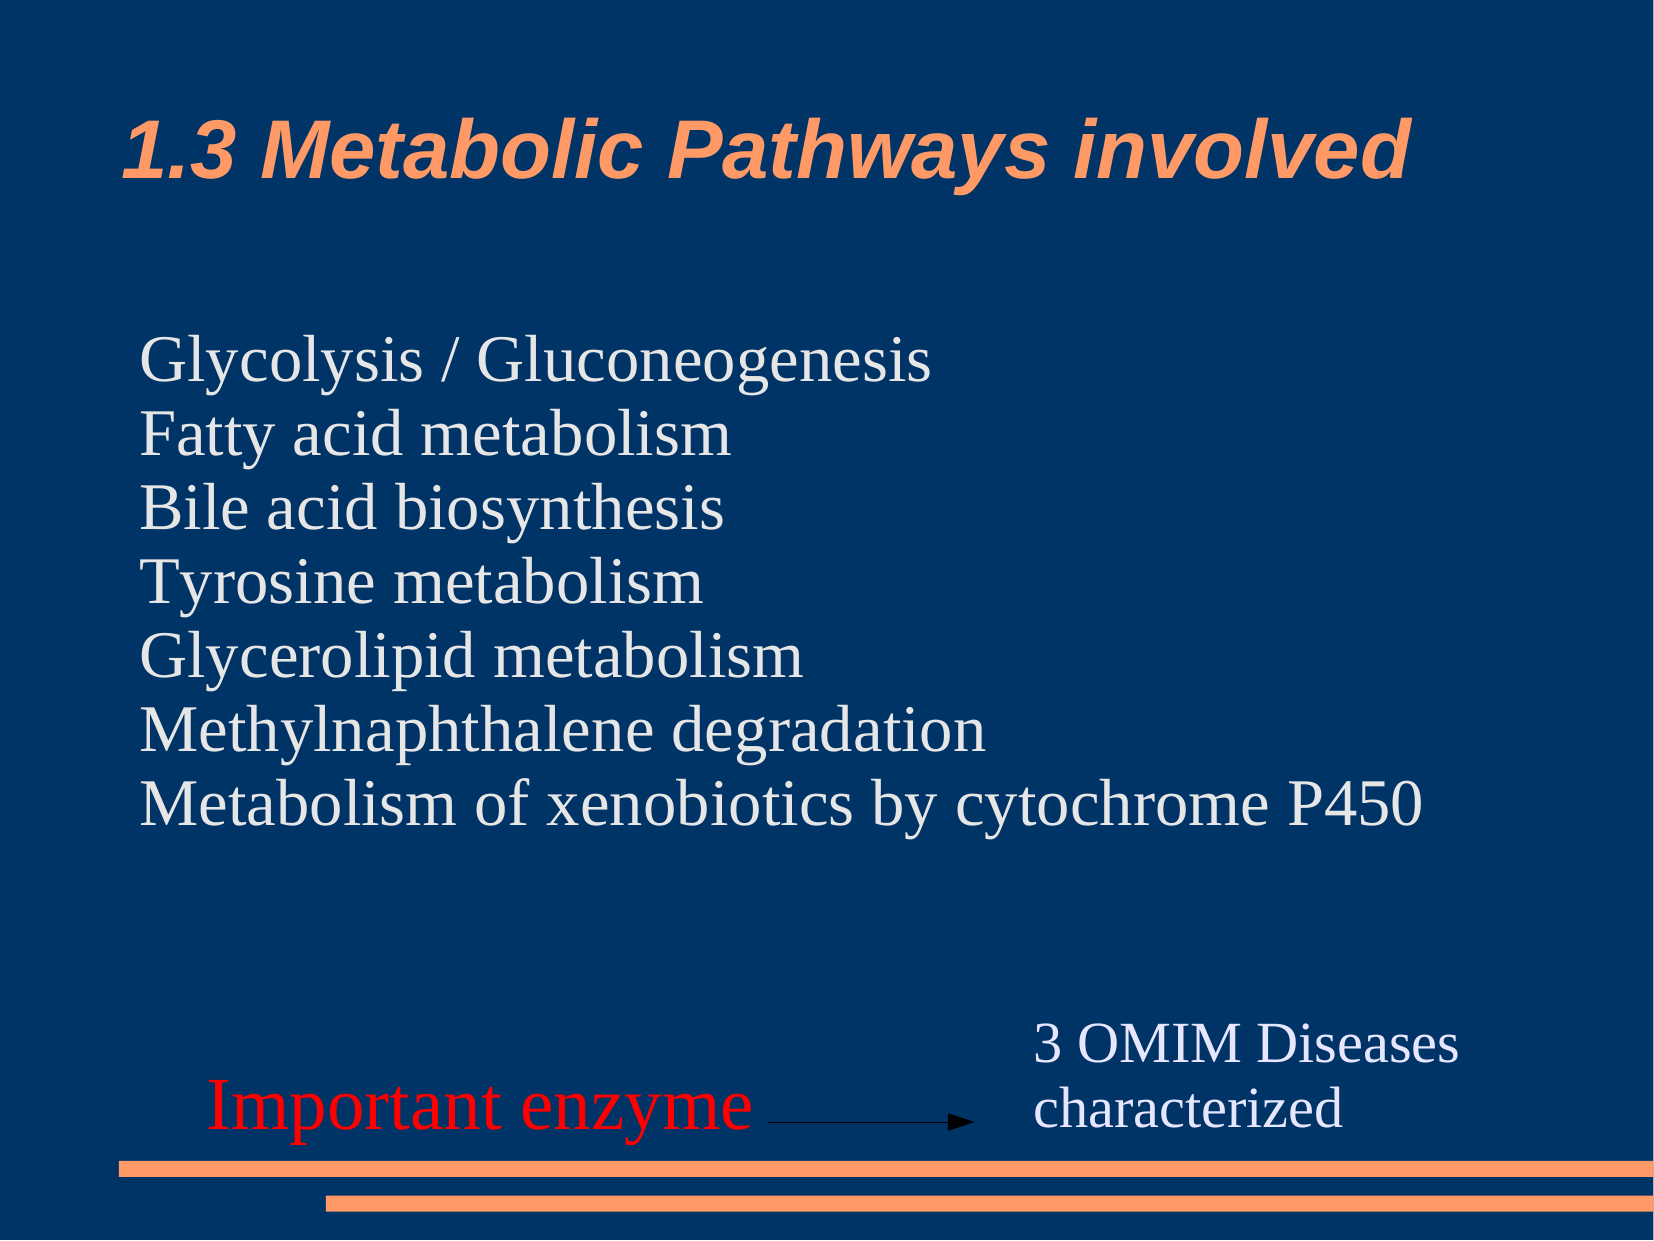

# 1.3 Metabolic Pathways involved
Glycolysis / Gluconeogenesis
Fatty acid metabolism
Bile acid biosynthesis
Tyrosine metabolism
Glycerolipid metabolism
Methylnaphthalene degradation
Metabolism of xenobiotics by cytochrome P450
3 OMIM Diseases characterized
Important enzyme